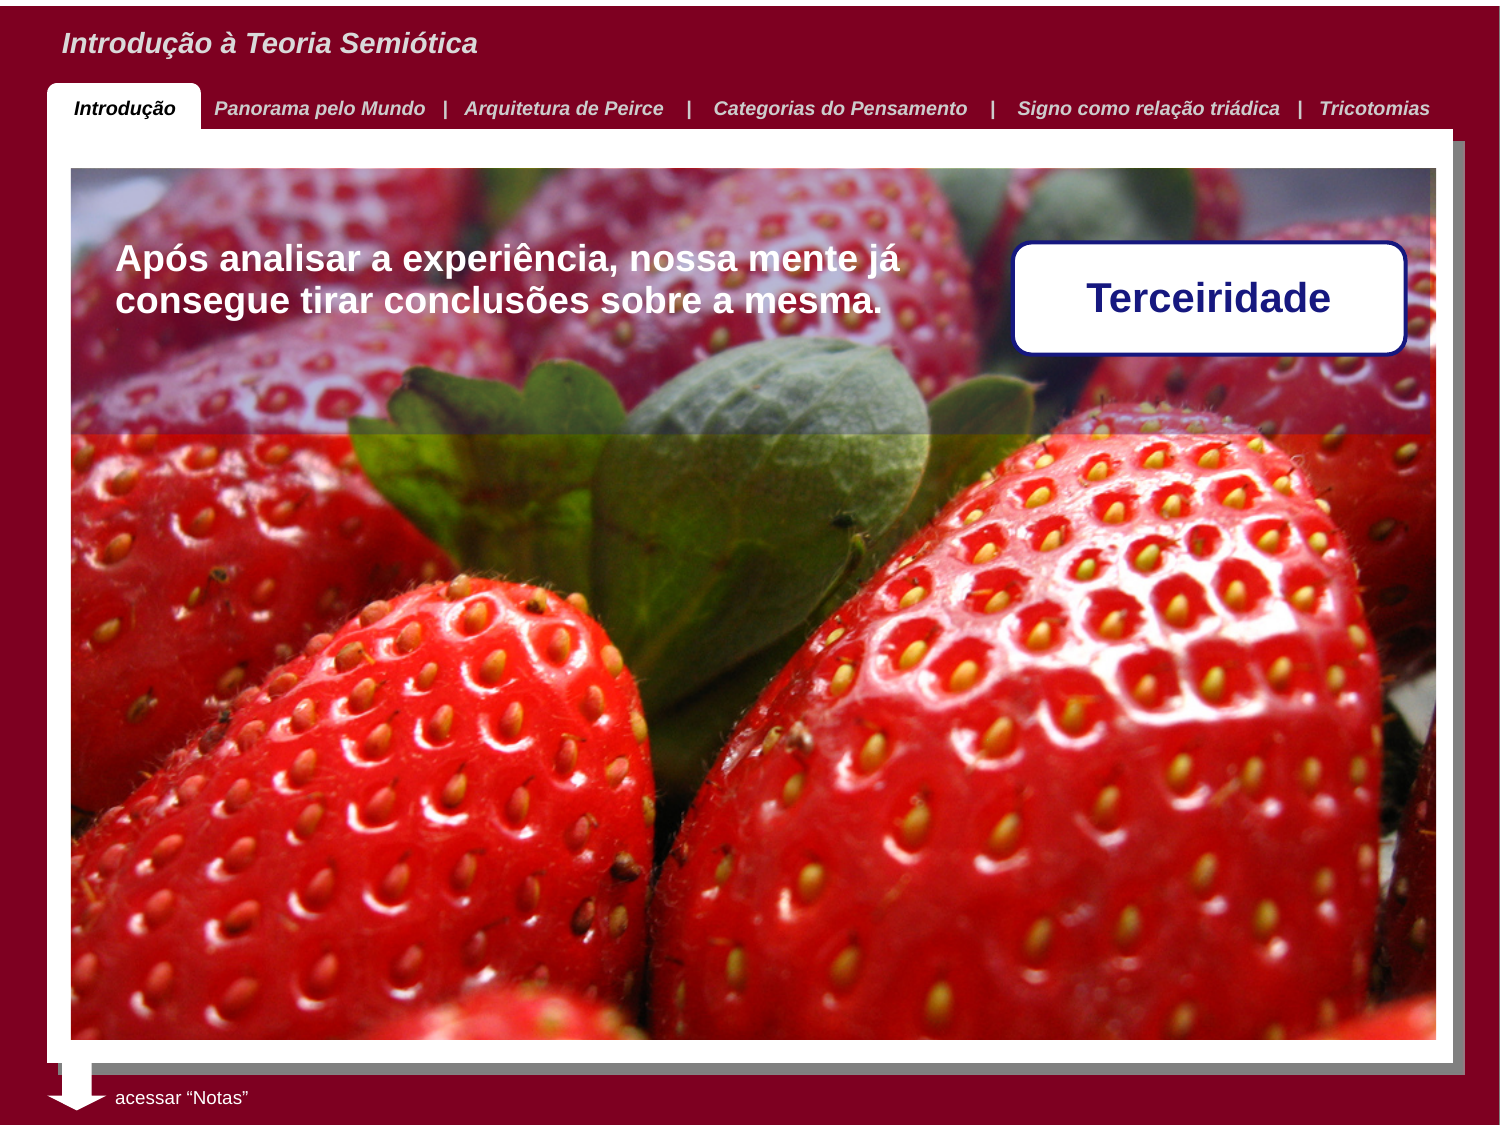

Após analisar a experiência, nossa mente já consegue tirar conclusões sobre a mesma.
Terceiridade
acessar “Notas”